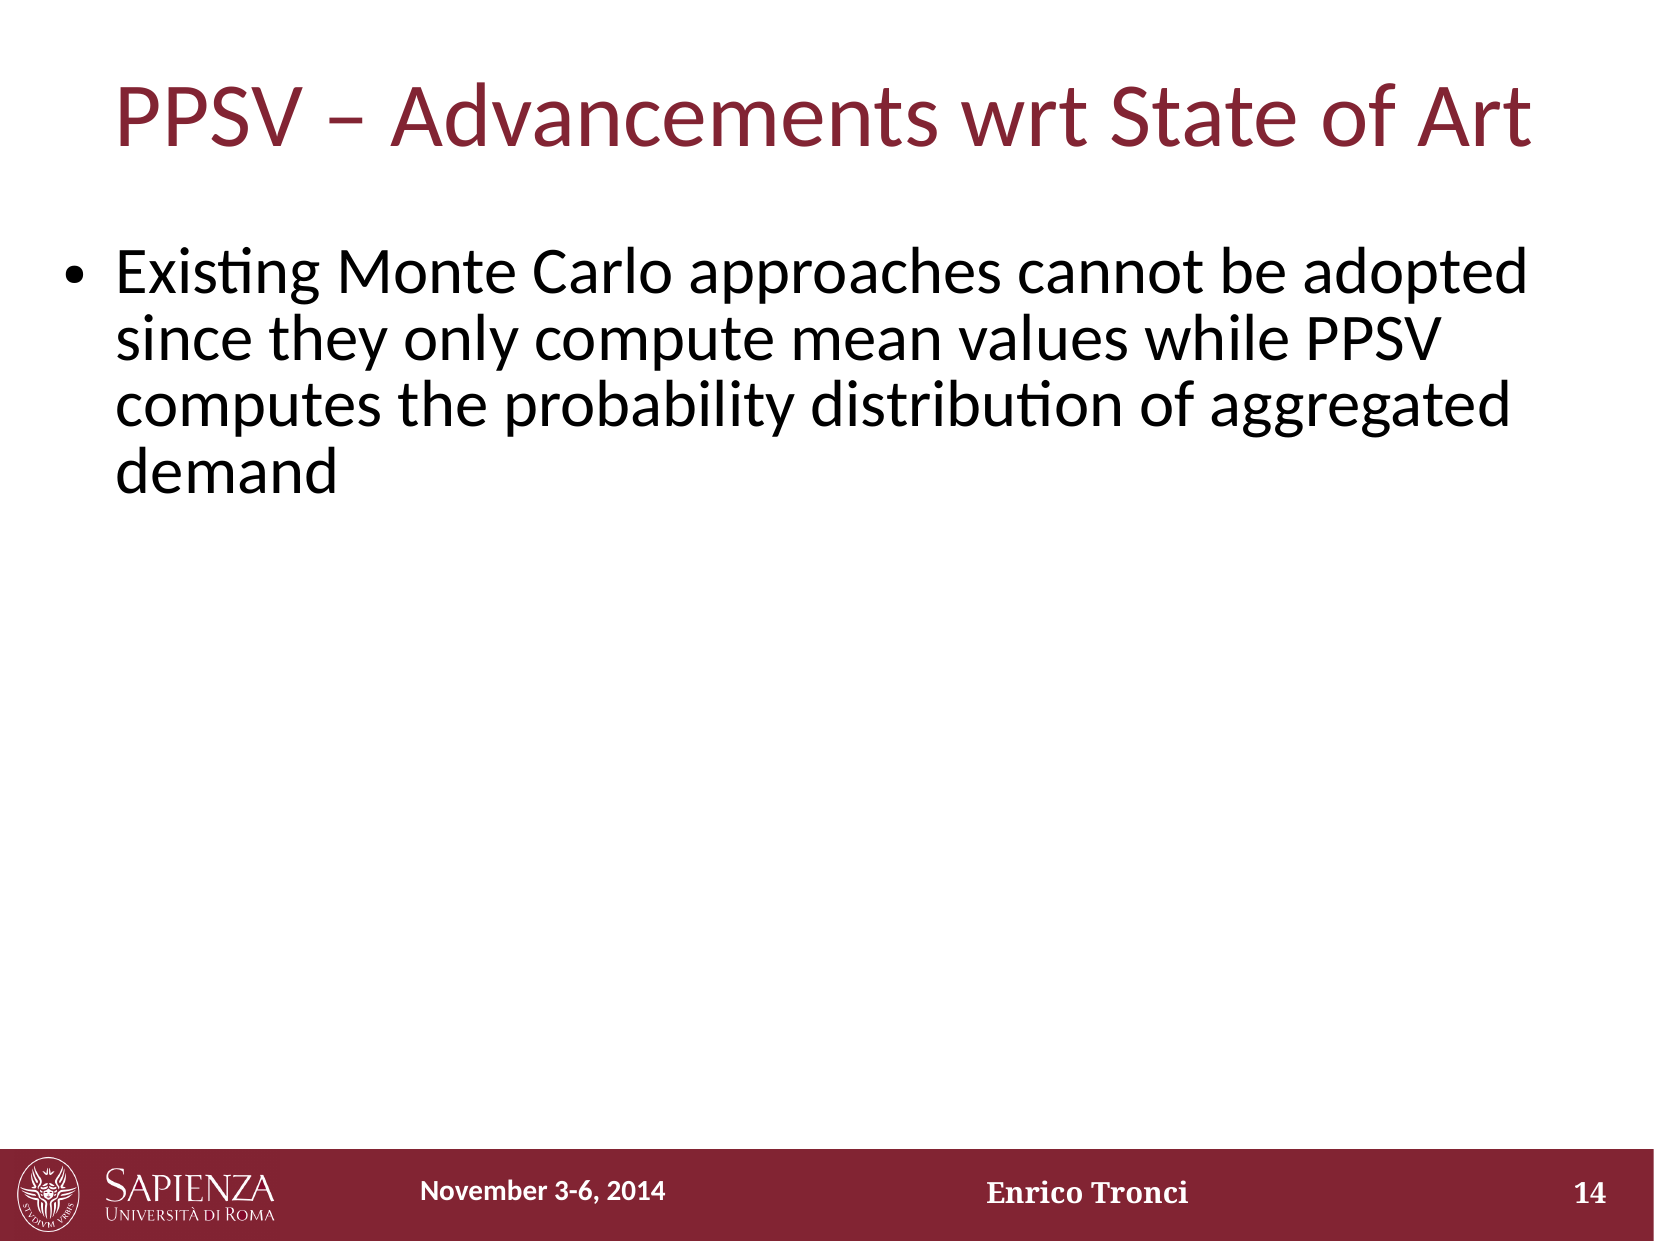

# PPSV – Advancements wrt State of Art
Existing Monte Carlo approaches cannot be adopted since they only compute mean values while PPSV computes the probability distribution of aggregated demand
November 3-6, 2014
Enrico Tronci
14